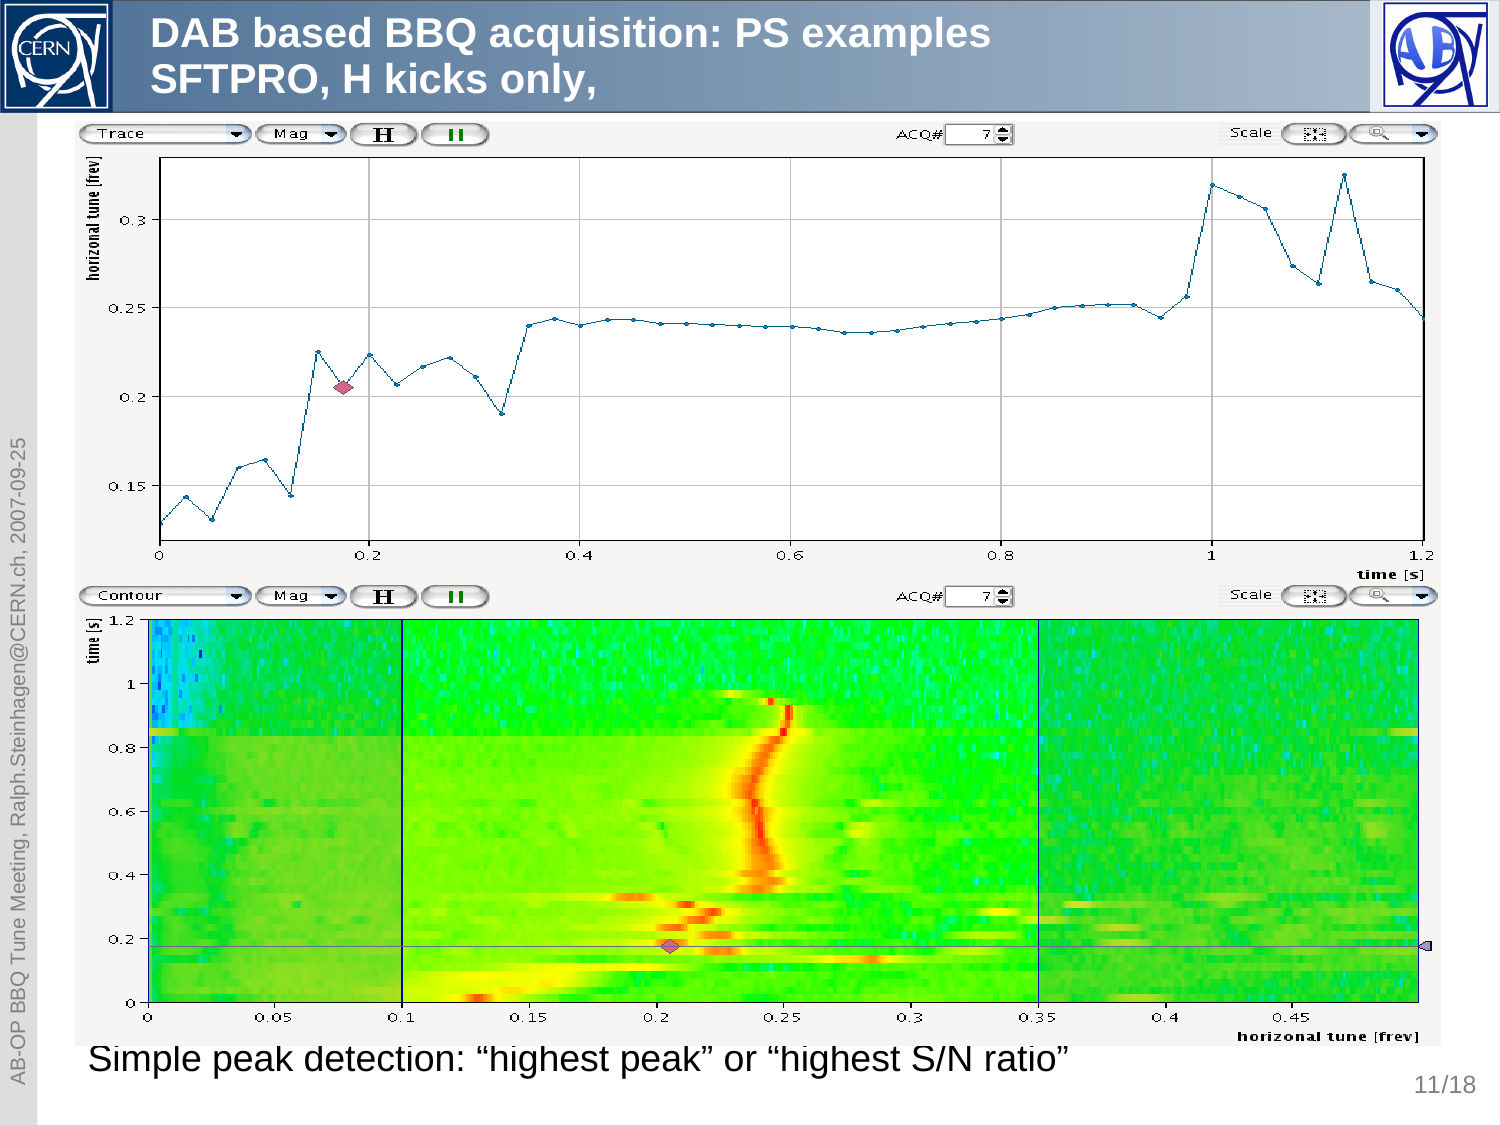

# DAB based BBQ acquisition: PS examples SFTPRO, H kicks only,
Simple peak detection: “highest peak” or “highest S/N ratio”